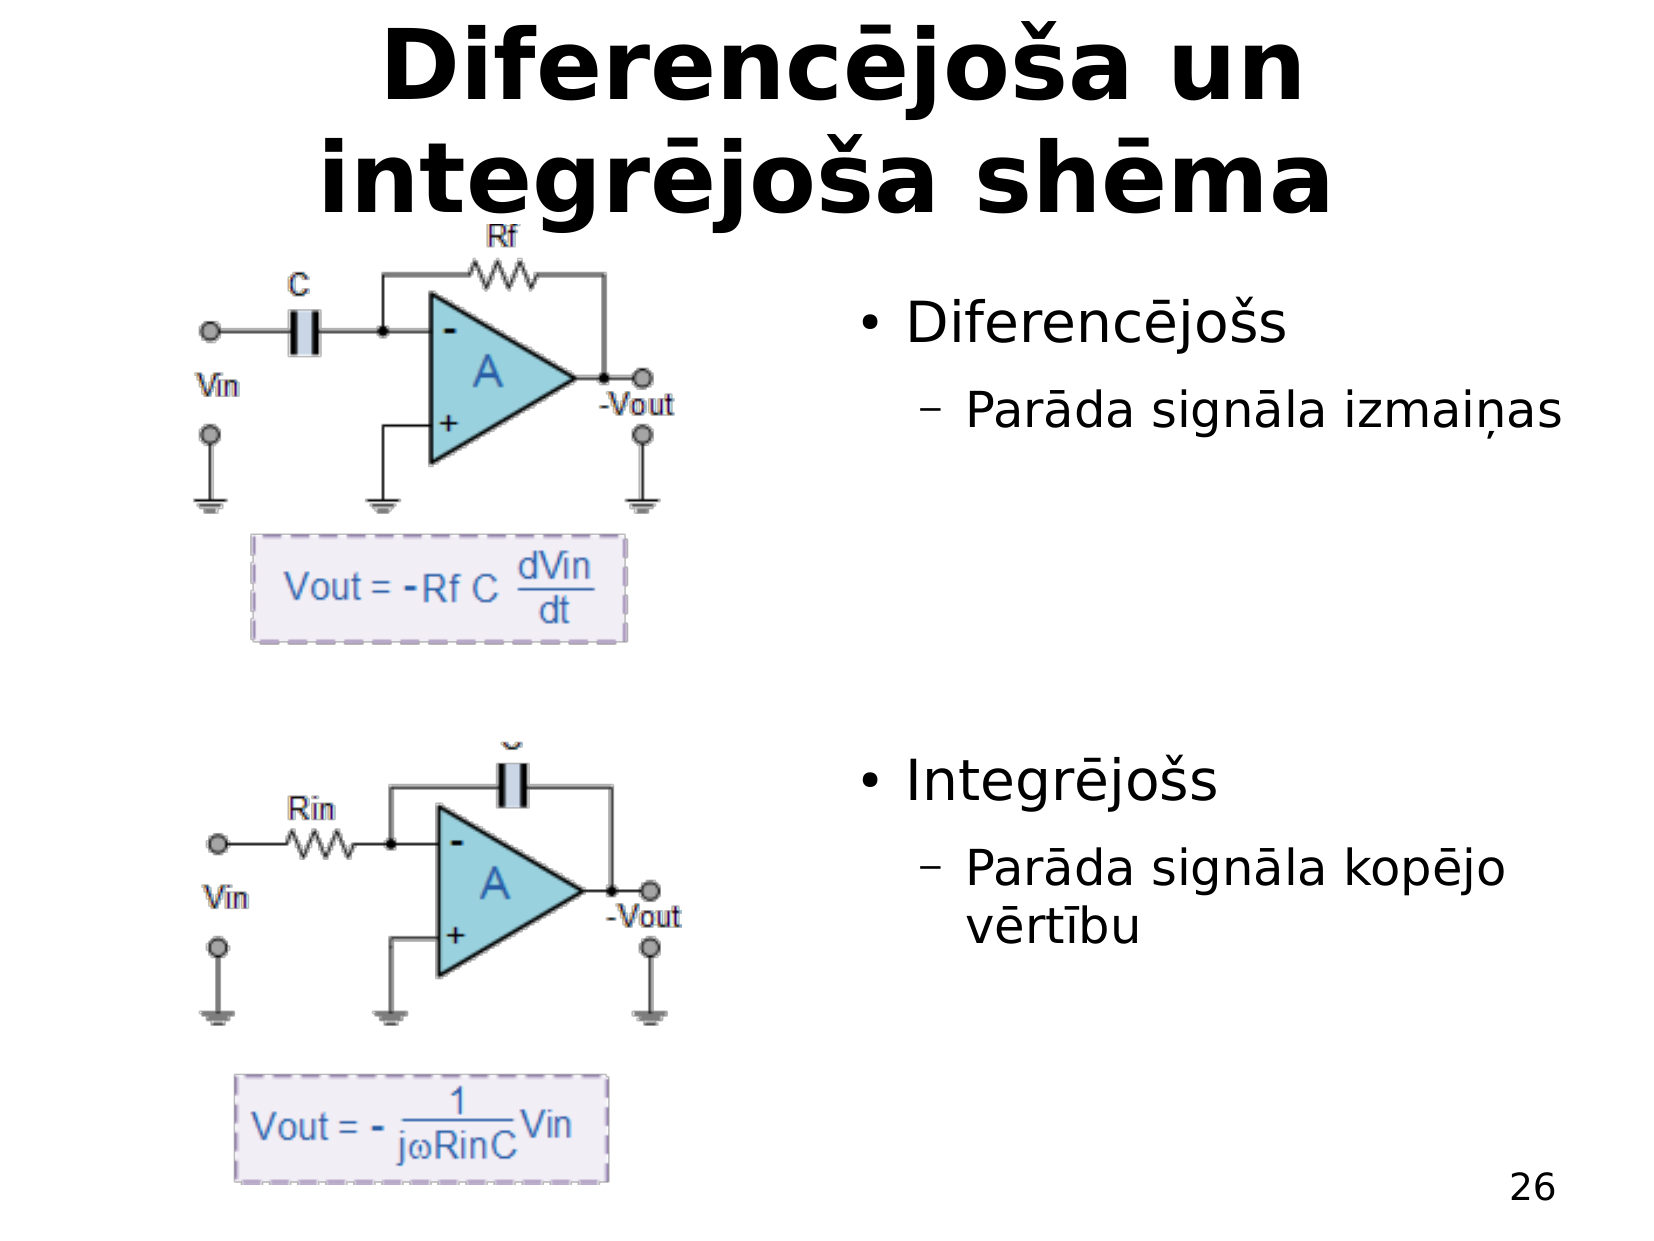

# Diferencējoša un integrējoša shēma
Diferencējošs
Parāda signāla izmaiņas
Integrējošs
Parāda signāla kopējo vērtību